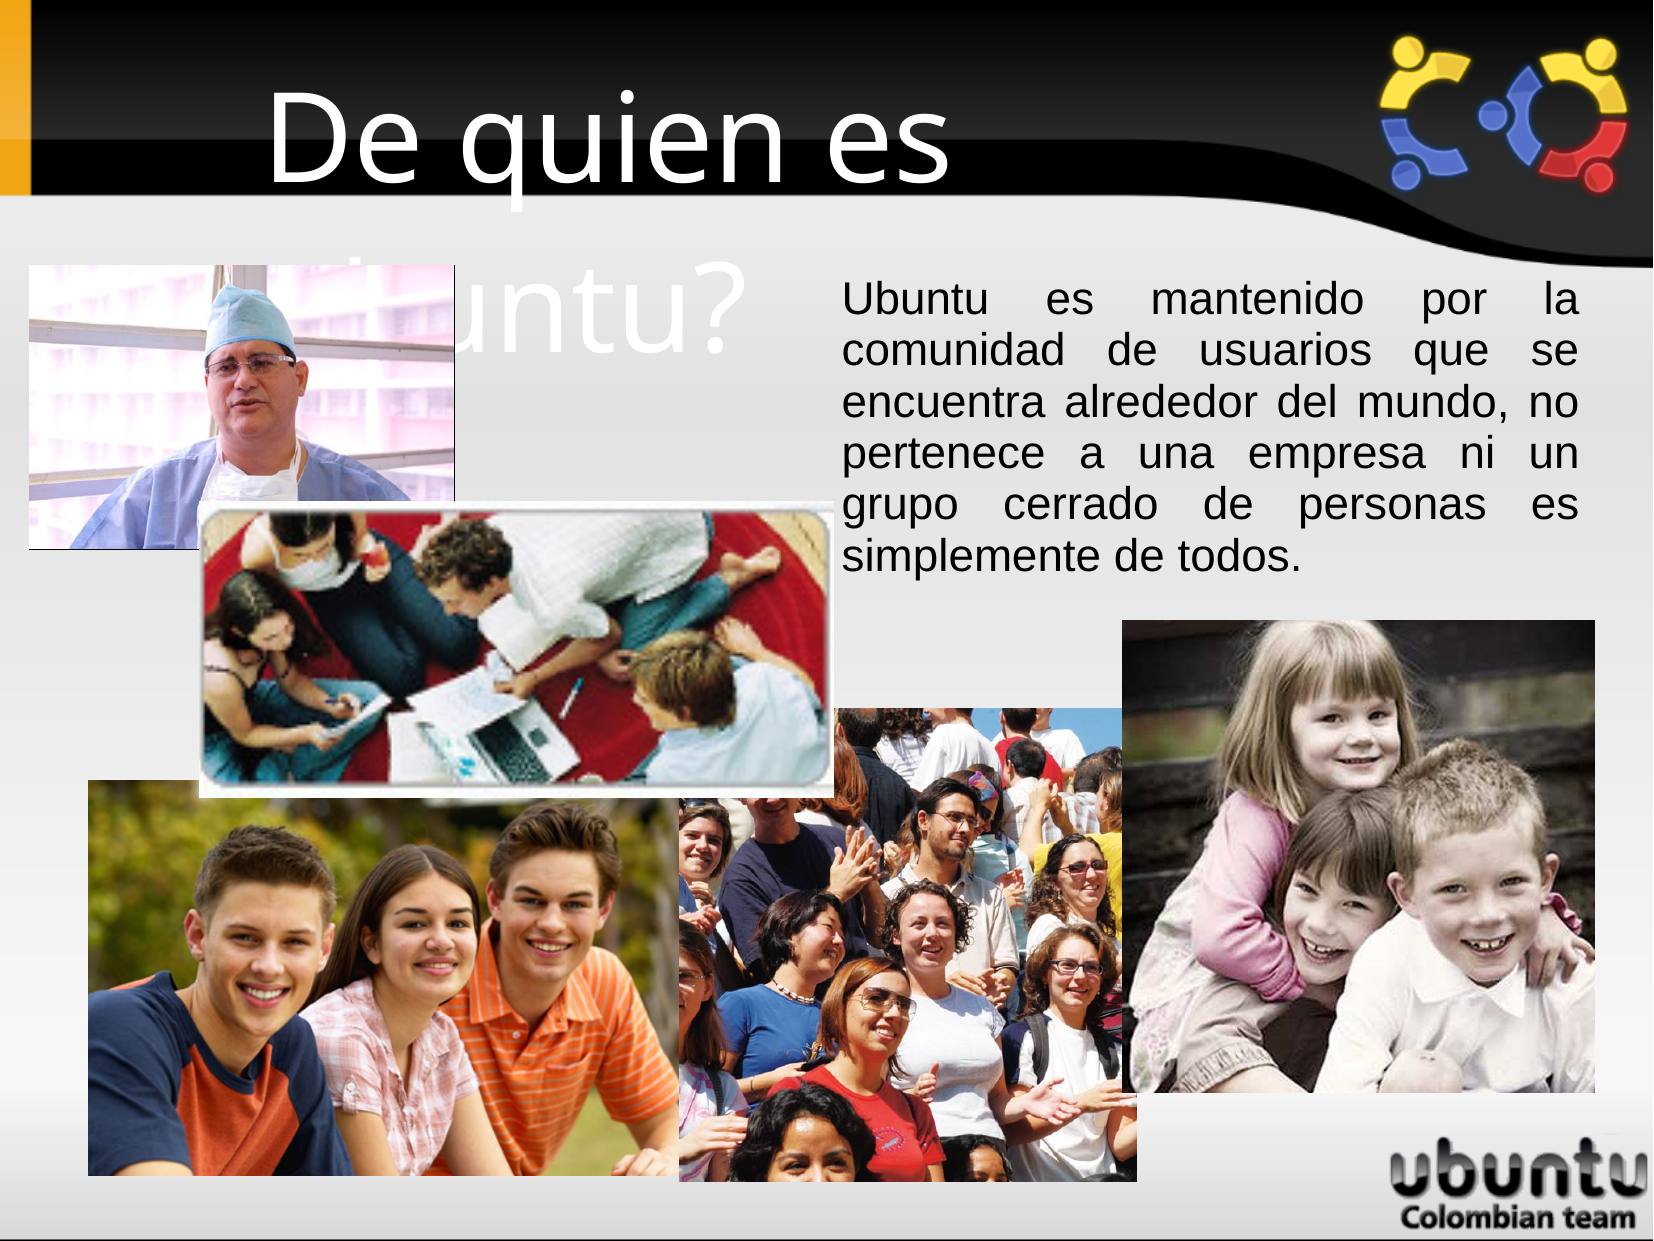

De quien es ubuntu?
Ubuntu es mantenido por la comunidad de usuarios que se encuentra alrededor del mundo, no pertenece a una empresa ni un grupo cerrado de personas es simplemente de todos.